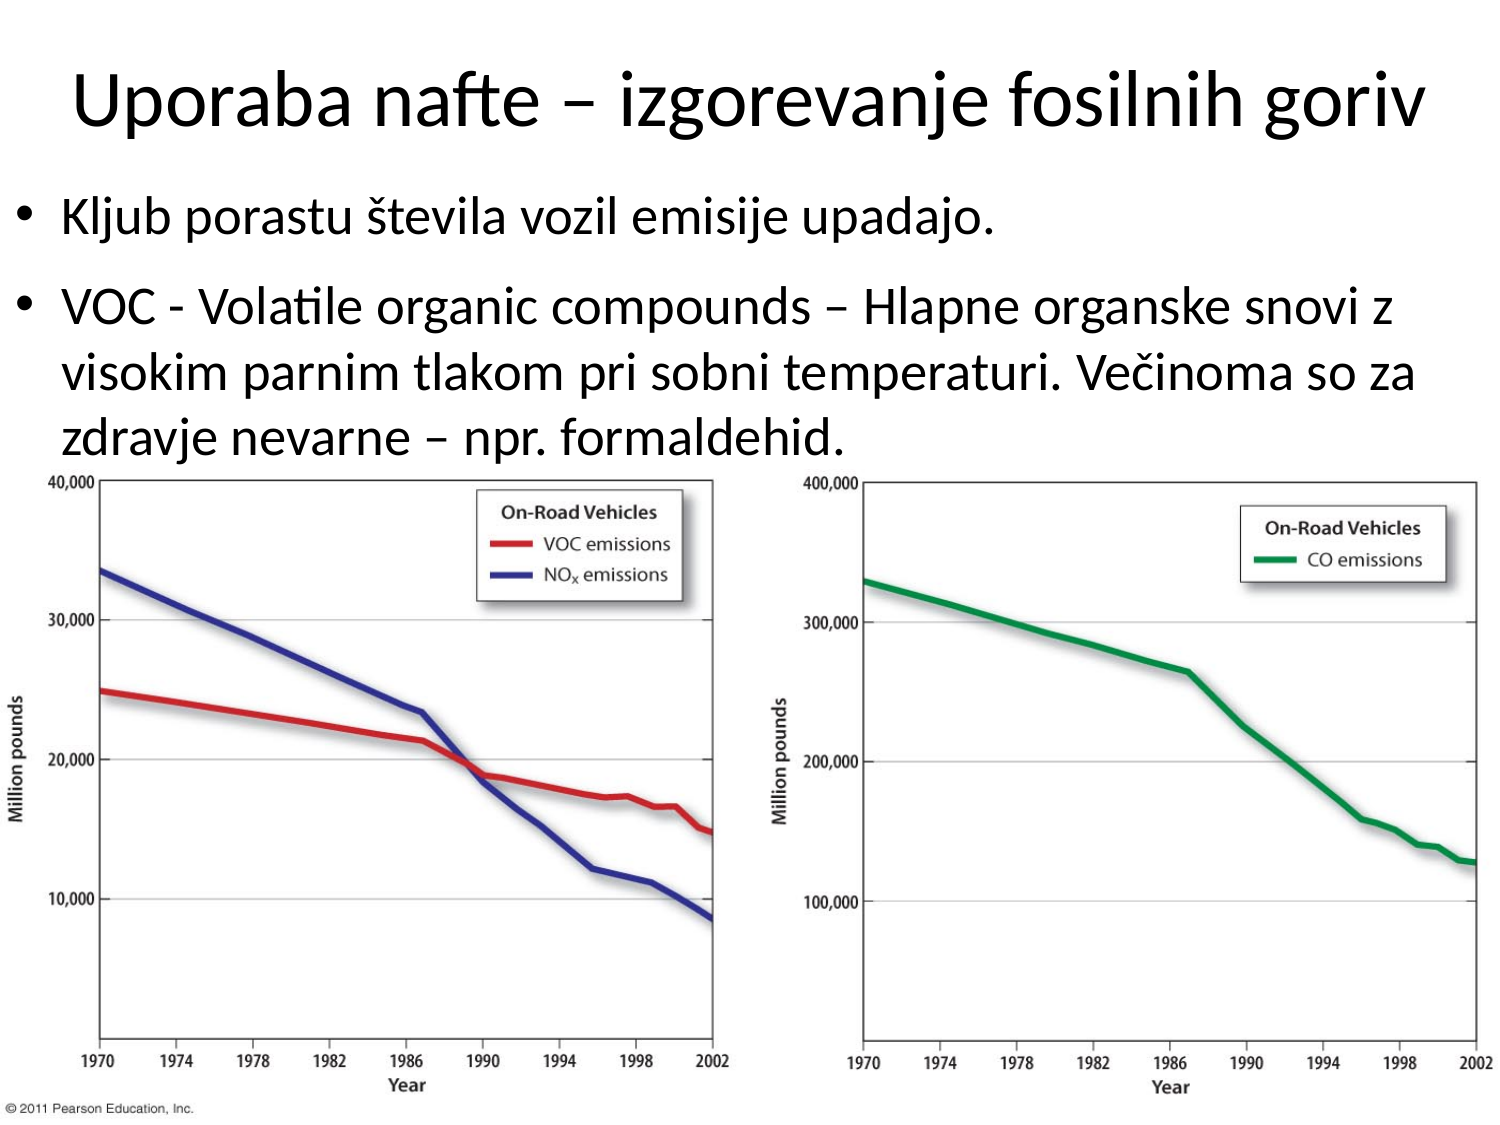

# Uporaba nafte – izgorevanje fosilnih goriv
Kljub porastu števila vozil emisije upadajo.
VOC - Volatile organic compounds – Hlapne organske snovi z visokim parnim tlakom pri sobni temperaturi. Večinoma so za zdravje nevarne – npr. formaldehid.